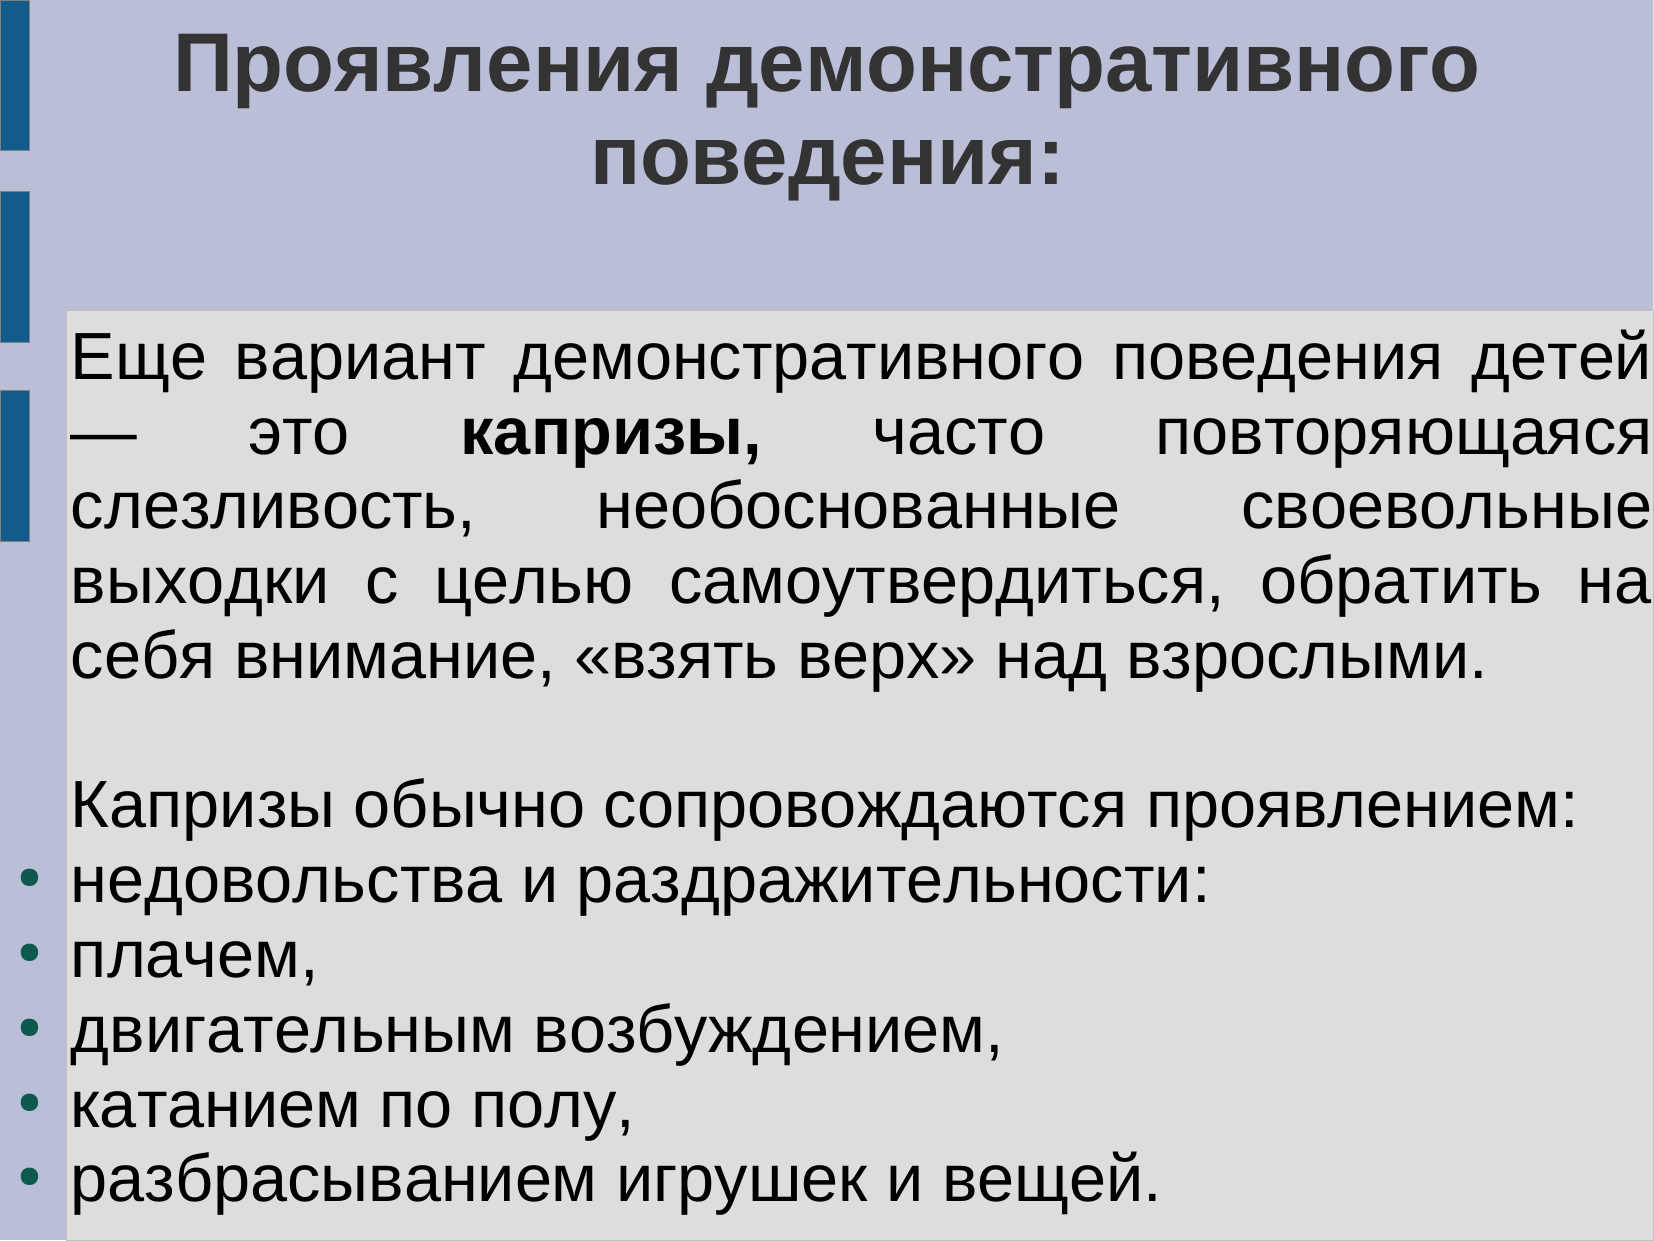

# Проявления демонстративного поведения:
Еще вариант демонстративного поведения детей — это капризы, часто повторяющаяся слезливость, необоснованные своевольные выходки с целью самоутвердиться, обратить на себя внимание, «взять верх» над взрослыми.
Капризы обычно сопровождаются проявлением:
недовольства и раздражительности:
плачем,
двигательным возбуждением,
катанием по полу,
разбрасыванием игрушек и вещей.
.